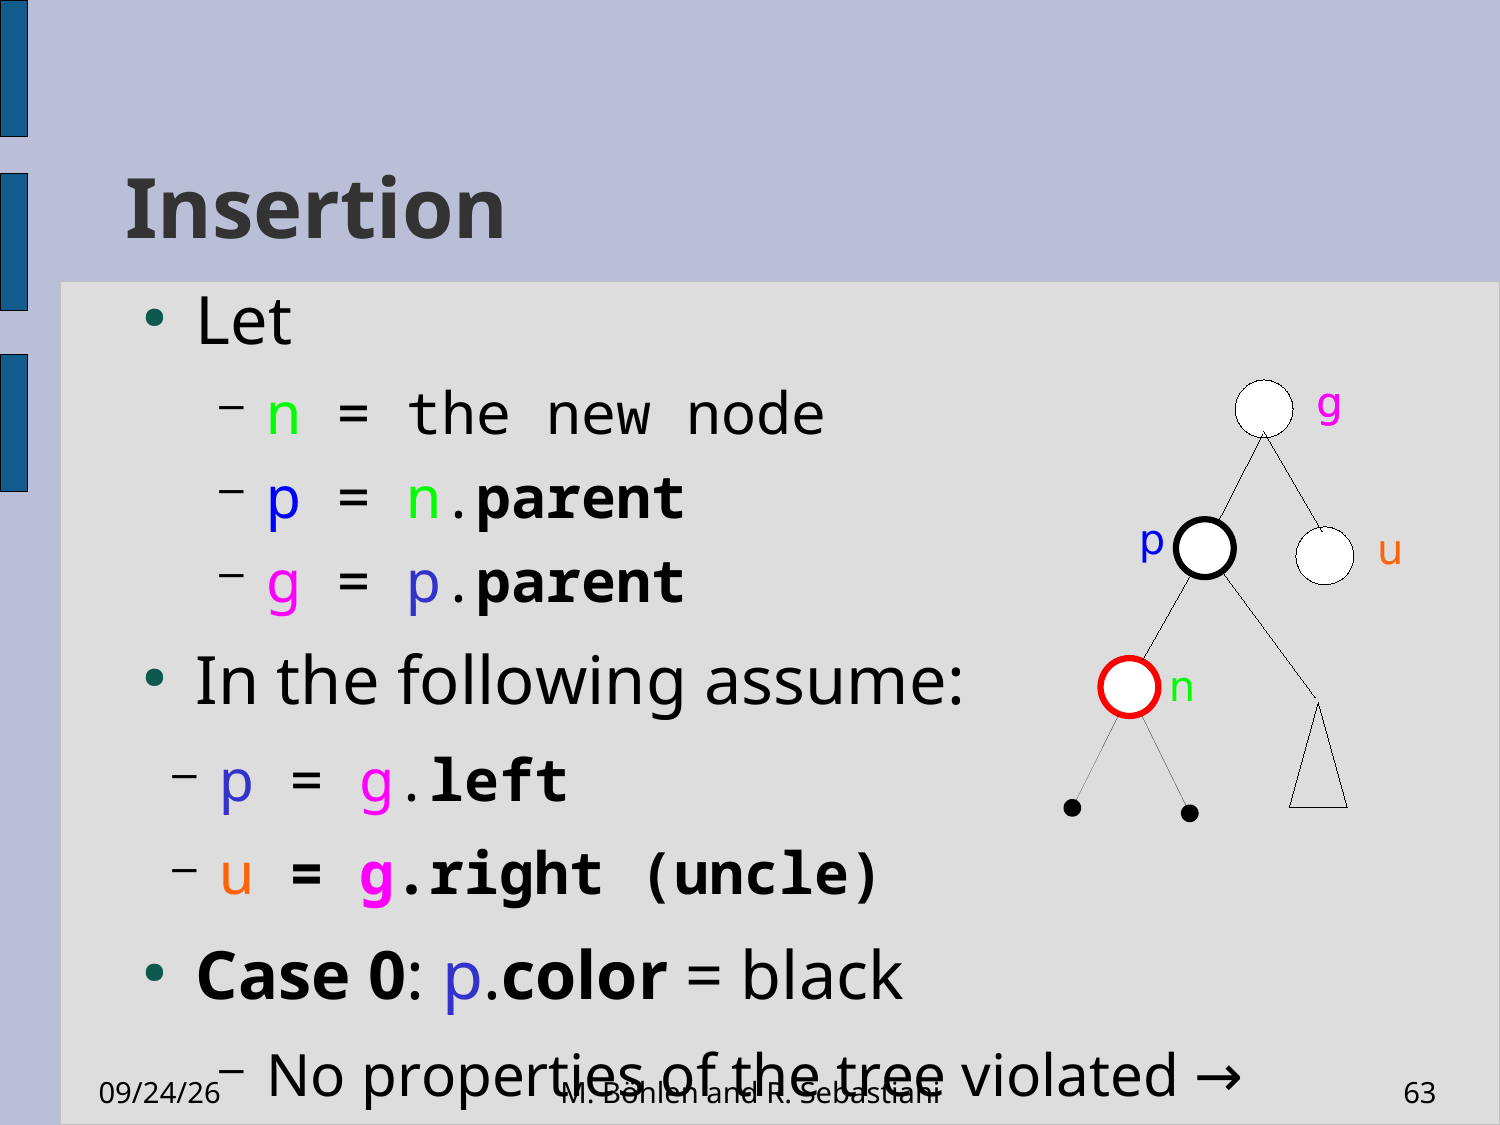

# Insertion
Let
n = the new node
p = n.parent
g = p.parent
In the following assume:
p = g.left
u = g.right (uncle)
Case 0: p.color = black
No properties of the tree violated → done.
g
g
p
u
n
M. Böhlen and R. Sebastiani
63